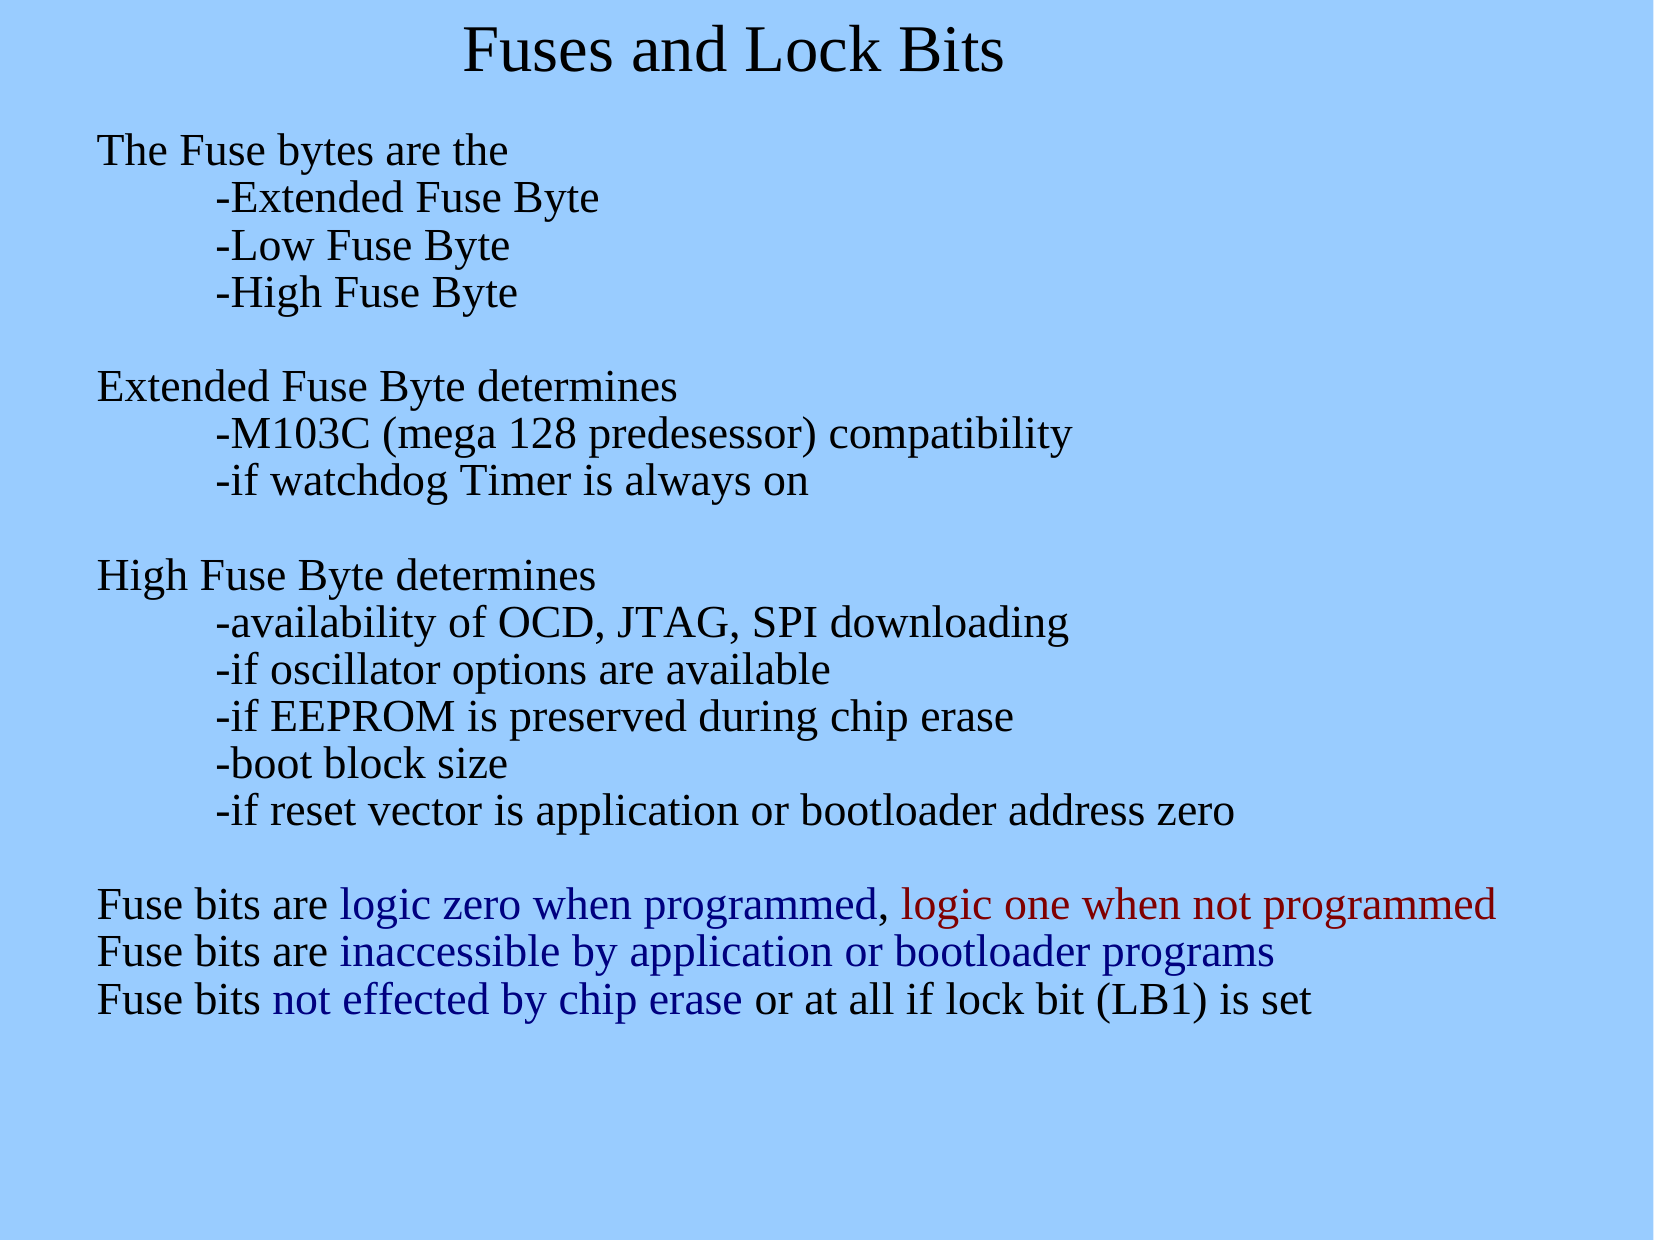

Fuses and Lock Bits
The Fuse bytes are the
	-Extended Fuse Byte
	-Low Fuse Byte
	-High Fuse Byte
Extended Fuse Byte determines
	-M103C (mega 128 predesessor) compatibility
	-if watchdog Timer is always on
High Fuse Byte determines
	-availability of OCD, JTAG, SPI downloading
	-if oscillator options are available
	-if EEPROM is preserved during chip erase
	-boot block size
	-if reset vector is application or bootloader address zero
Fuse bits are logic zero when programmed, logic one when not programmed
Fuse bits are inaccessible by application or bootloader programs
Fuse bits not effected by chip erase or at all if lock bit (LB1) is set